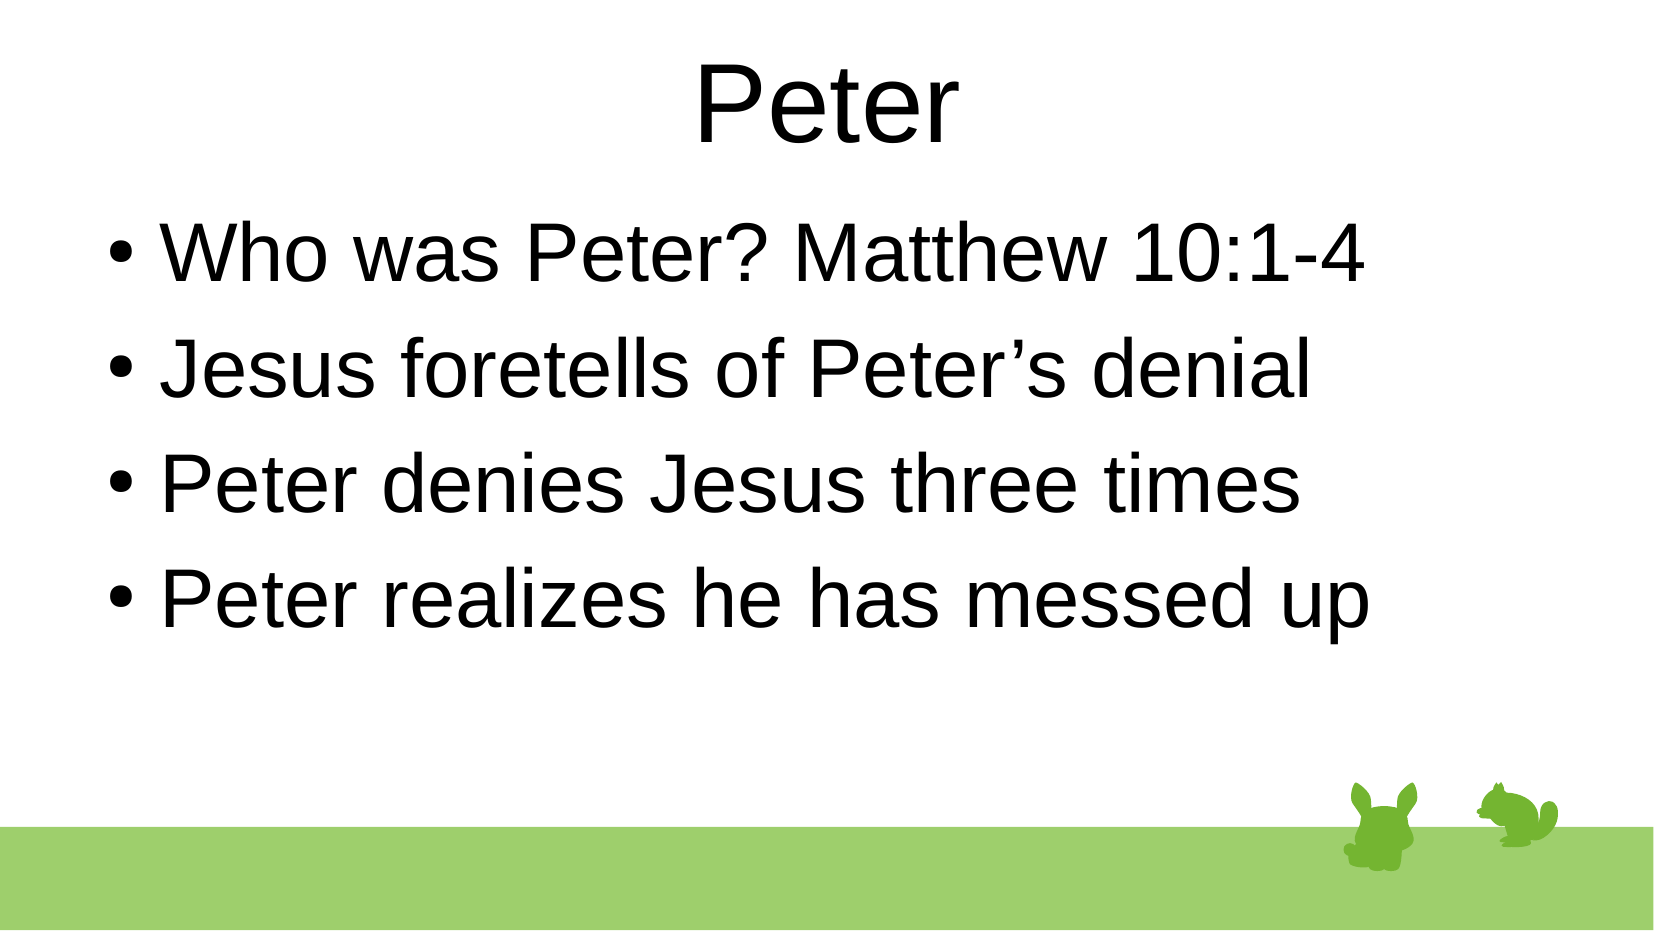

# Peter
Who was Peter? Matthew 10:1-4
Jesus foretells of Peter’s denial
Peter denies Jesus three times
Peter realizes he has messed up